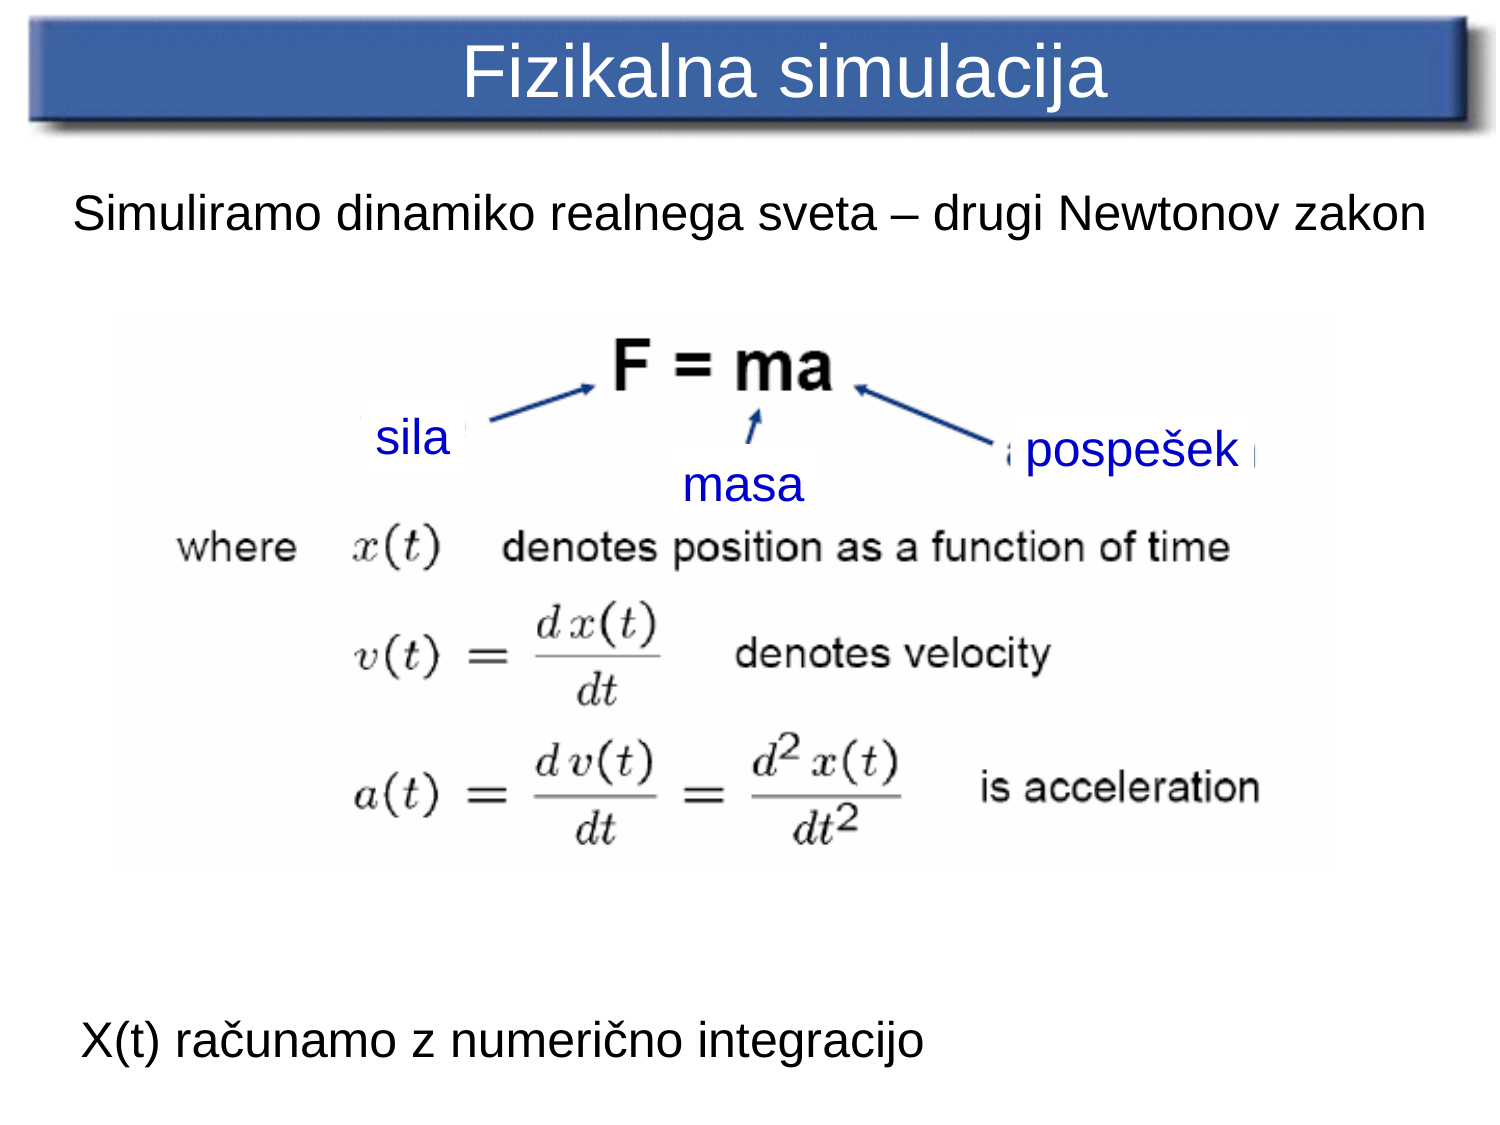

Fizikalna simulacija
Simuliramo dinamiko realnega sveta – drugi Newtonov zakon
sila
pospešek
masa
X(t) računamo z numerično integracijo